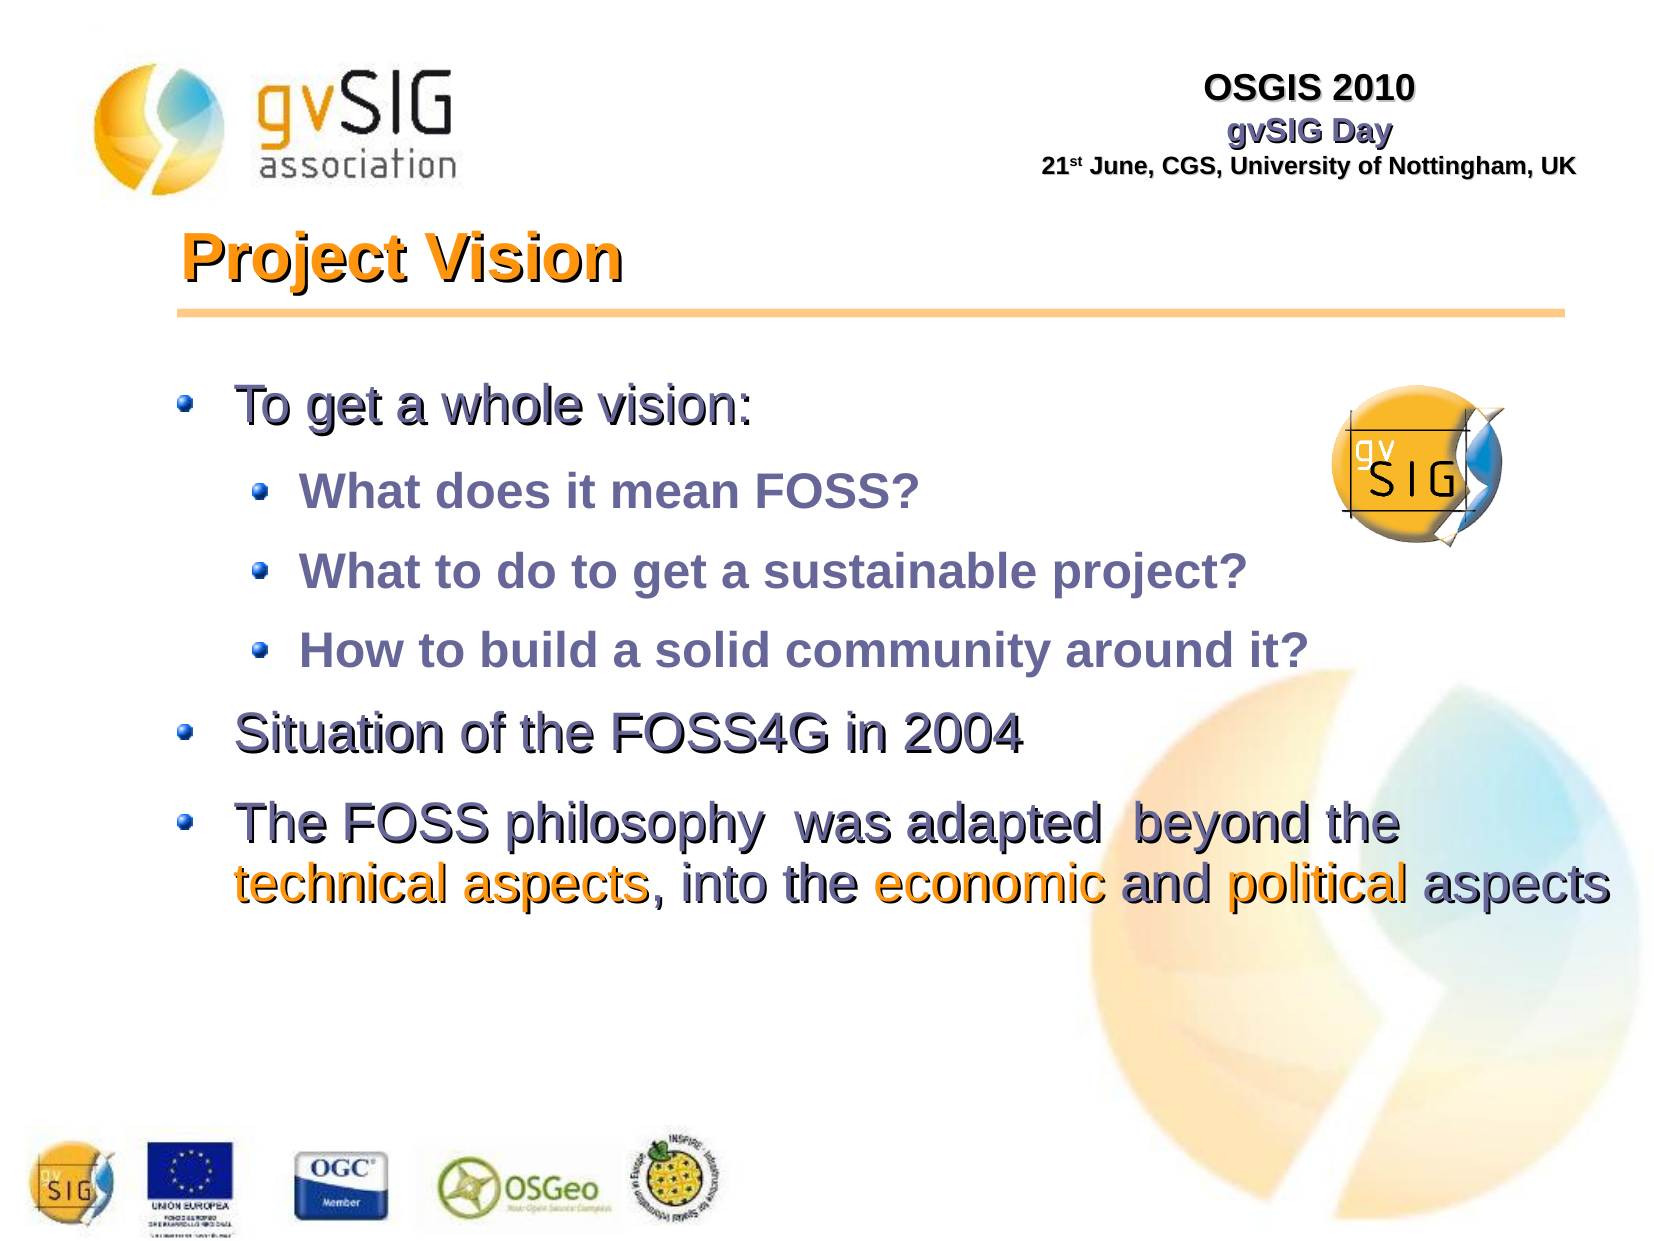

Project Vision
# To get a whole vision:
What does it mean FOSS?
What to do to get a sustainable project?
How to build a solid community around it?
Situation of the FOSS4G in 2004
The FOSS philosophy was adapted beyond the technical aspects, into the economic and political aspects